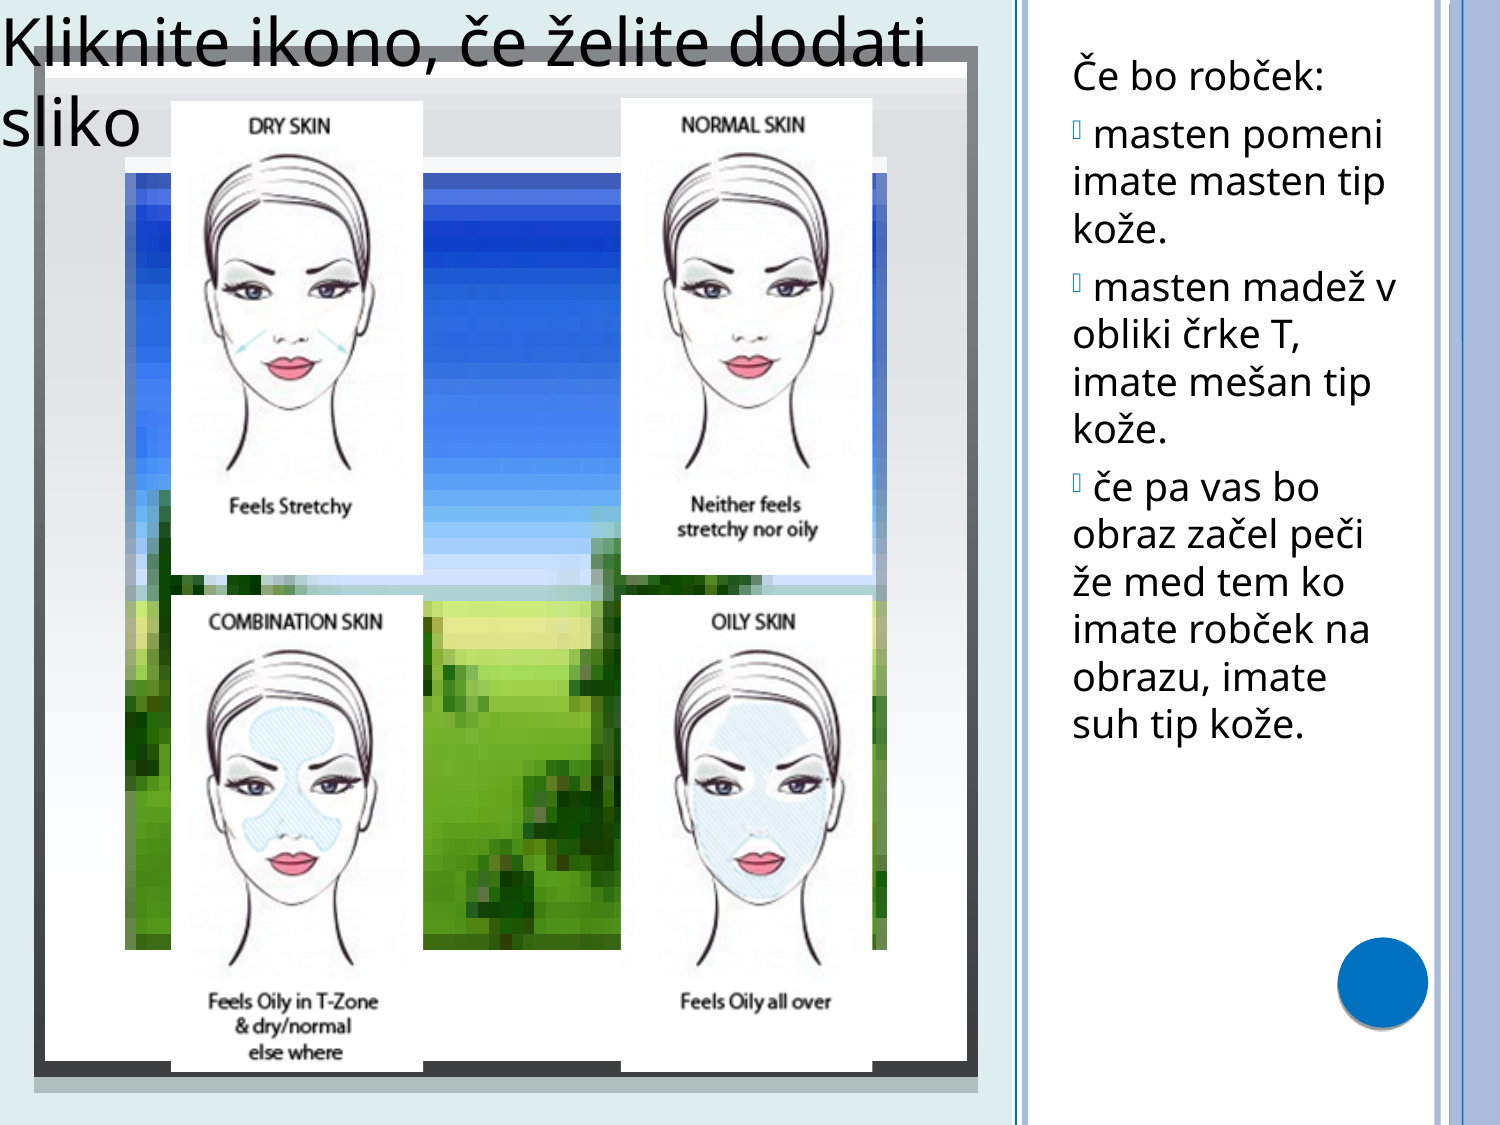

# Če bo robček:
 masten pomeni imate masten tip kože.
 masten madež v obliki črke T, imate mešan tip kože.
 če pa vas bo obraz začel peči že med tem ko imate robček na obrazu, imate suh tip kože.